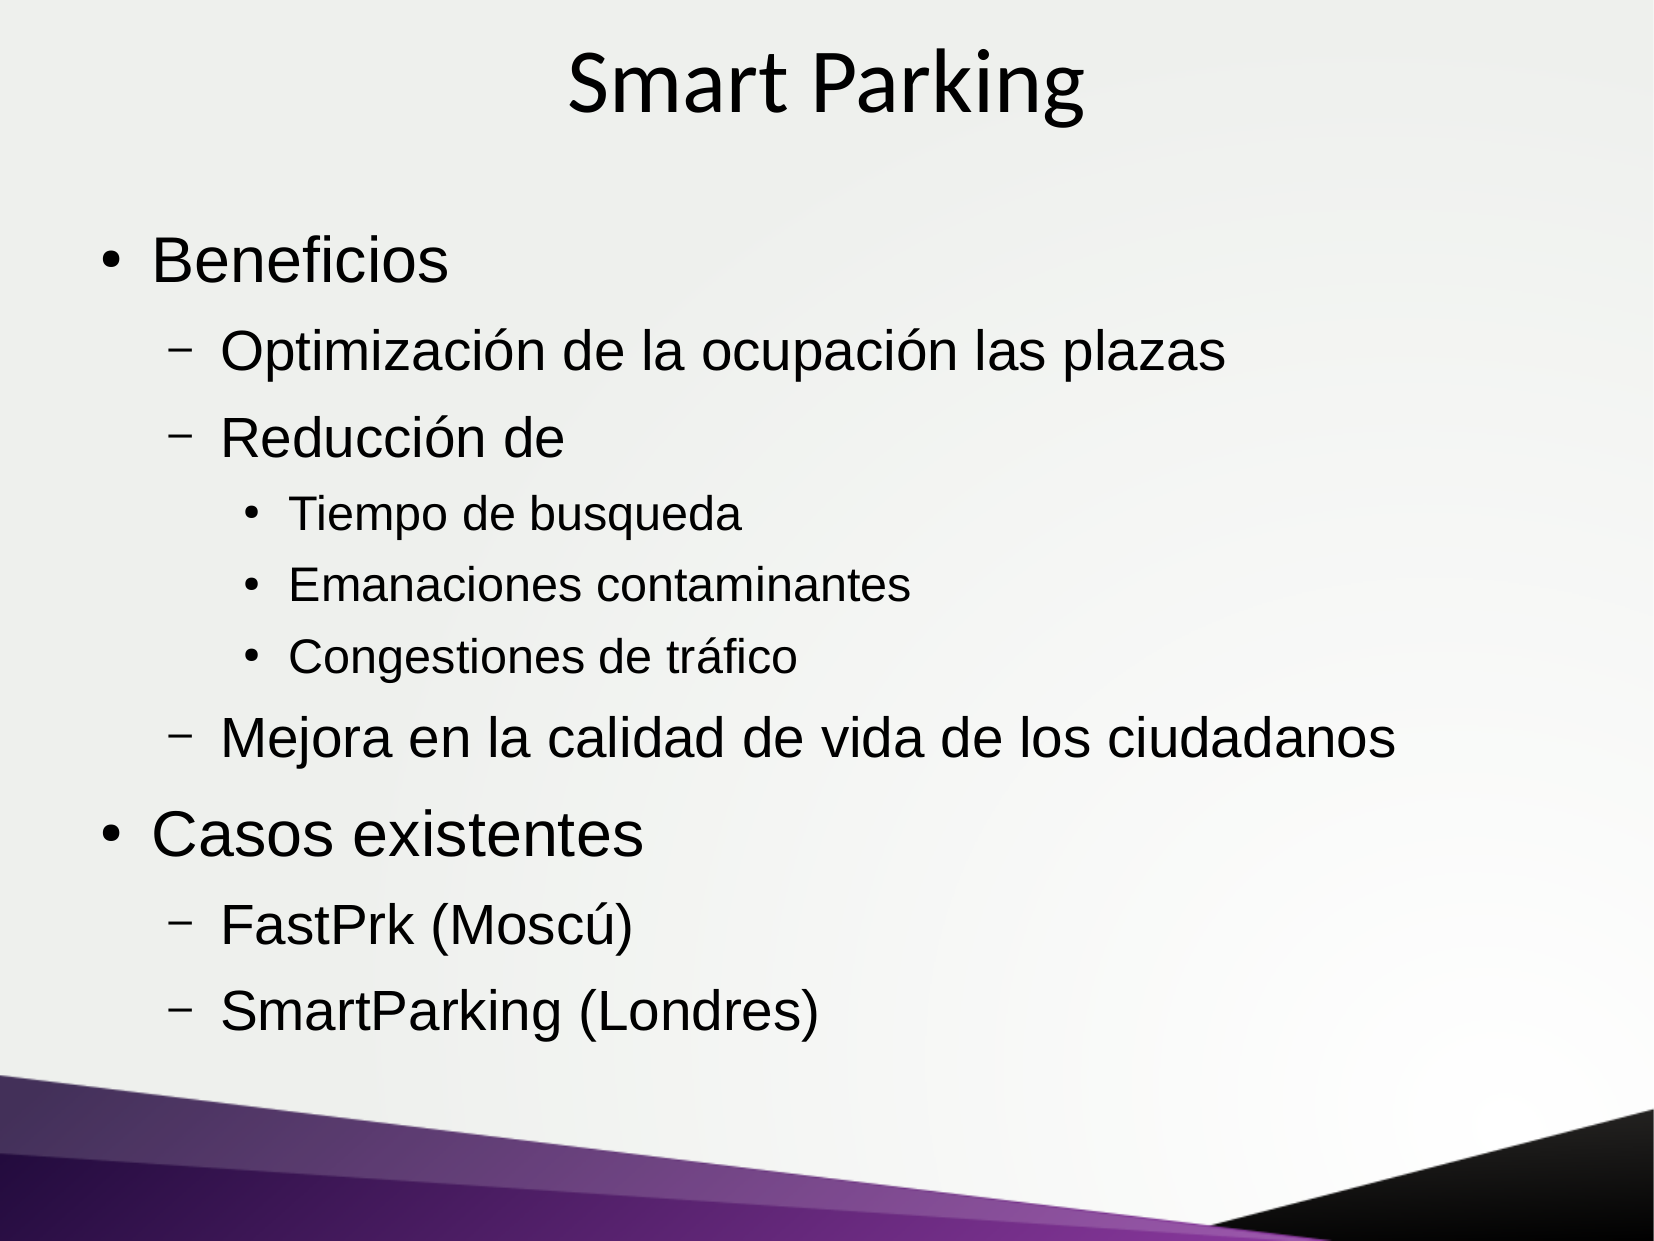

# Smart Parking
Beneficios
Optimización de la ocupación las plazas
Reducción de
Tiempo de busqueda
Emanaciones contaminantes
Congestiones de tráfico
Mejora en la calidad de vida de los ciudadanos
Casos existentes
FastPrk (Moscú)
SmartParking (Londres)